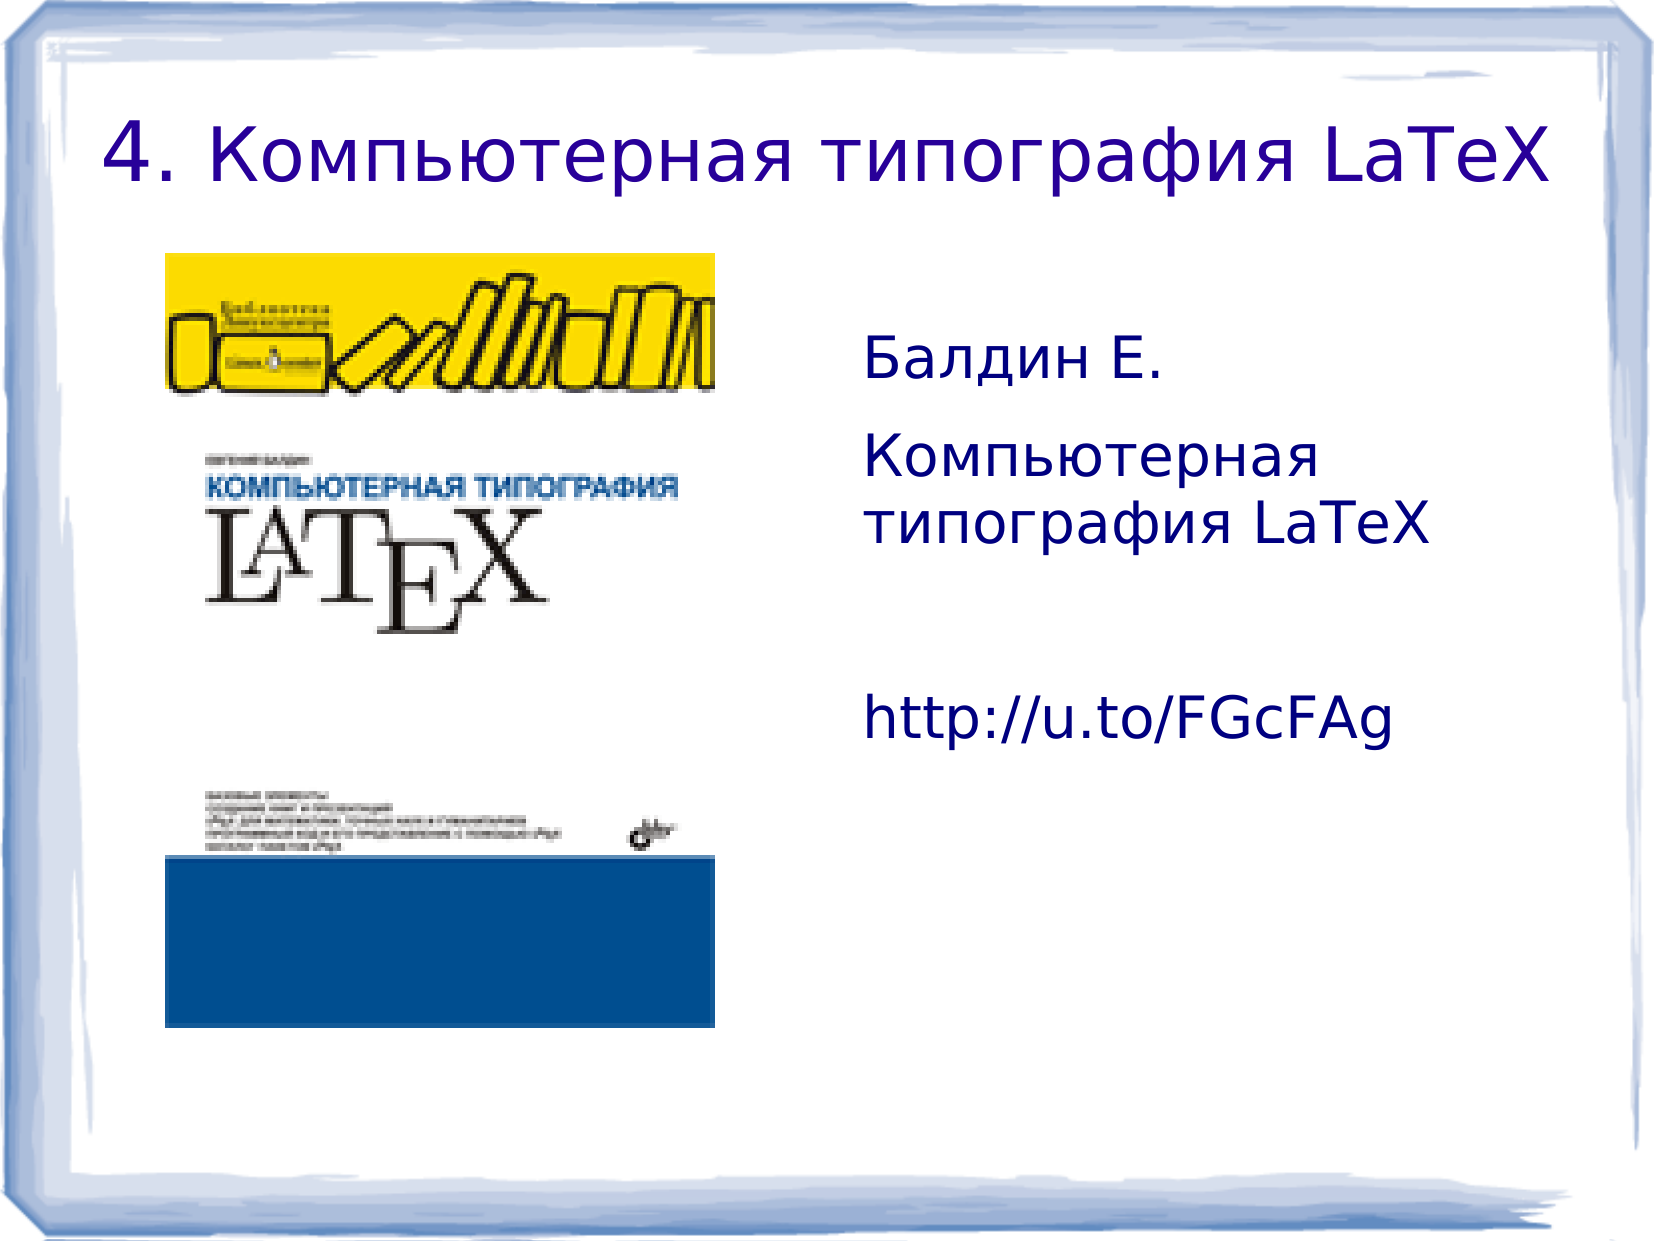

# 4. Компьютерная типография LaTeX
Балдин Е.
Компьютерная типография LaTeX
http://u.to/FGcFAg